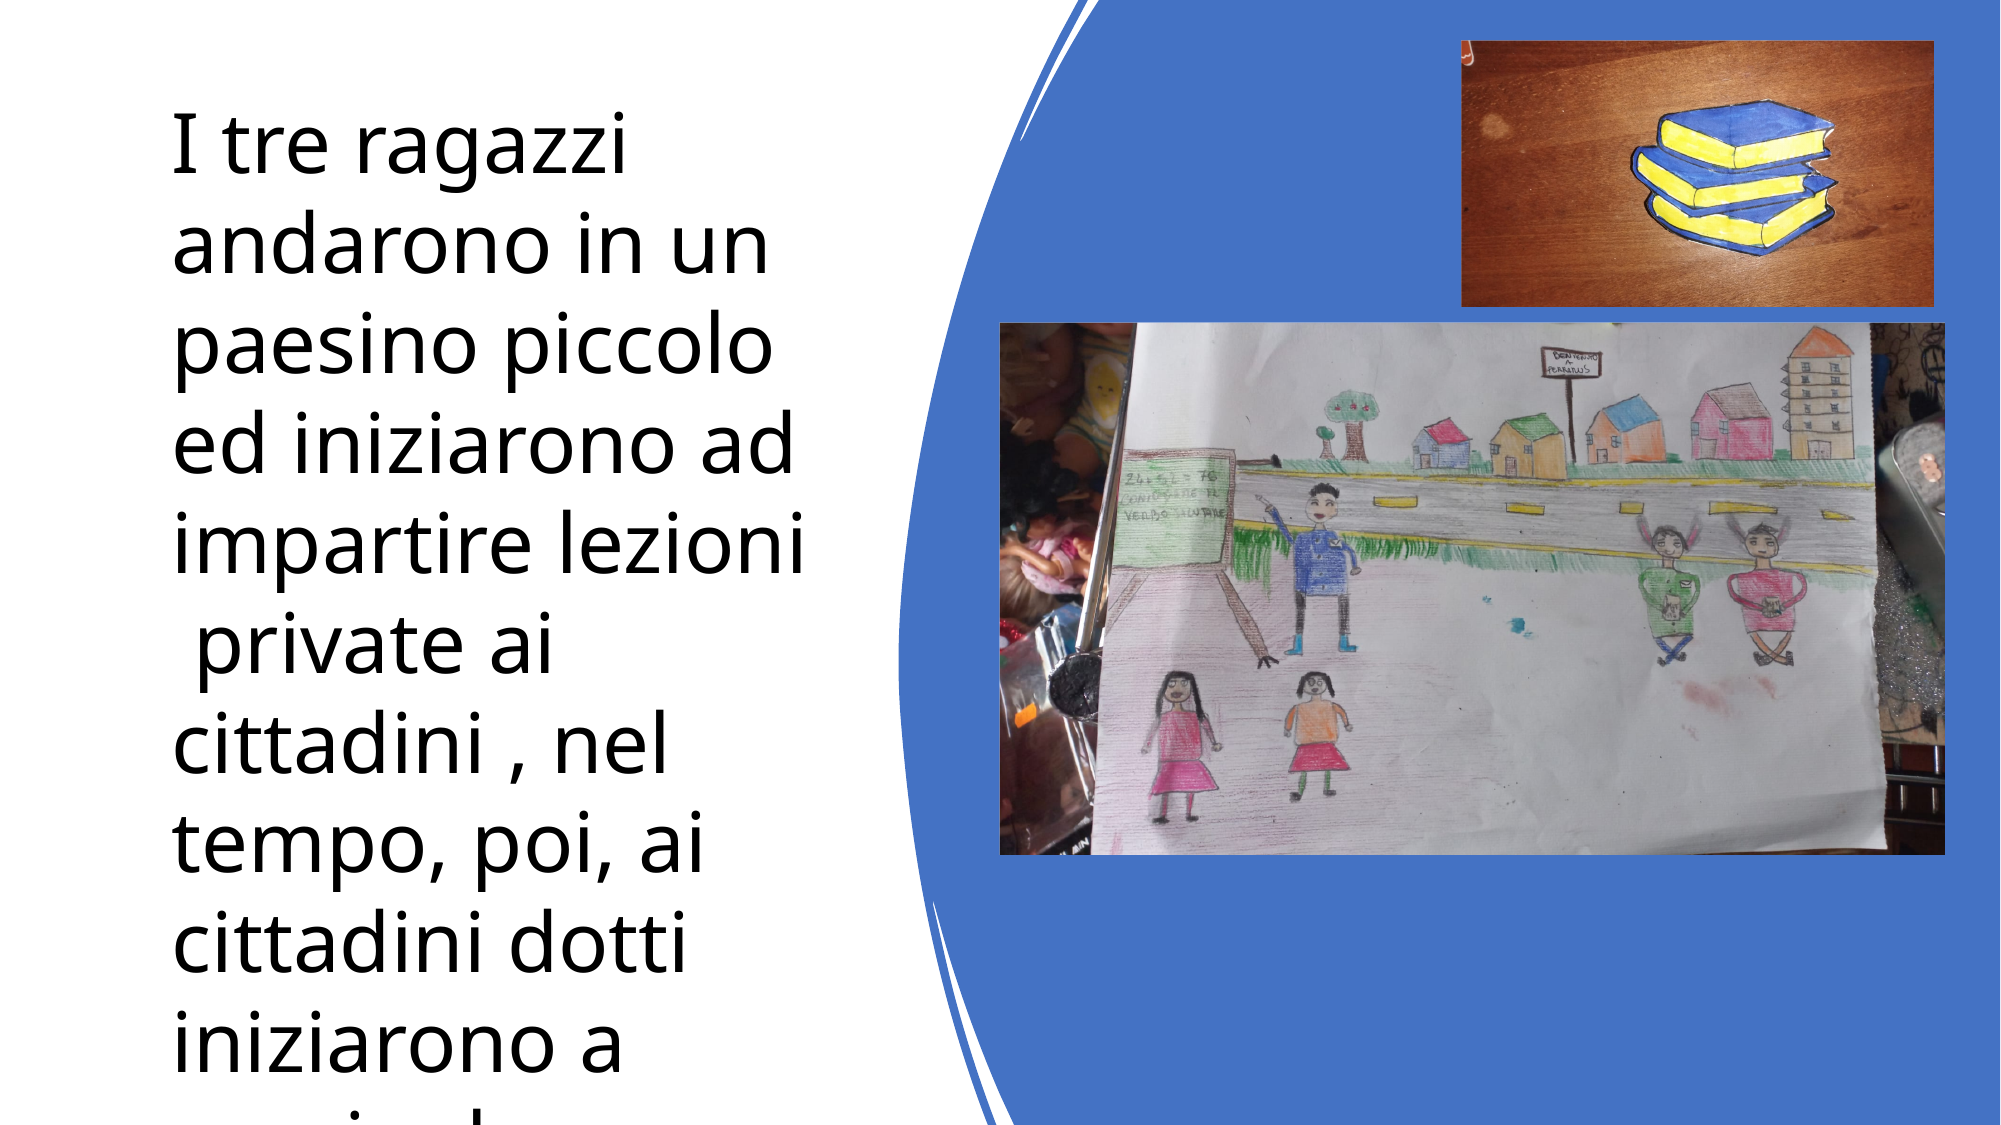

# I tre ragazzi andarono in un paesino piccolo ed iniziarono ad impartire lezioni private ai cittadini , nel tempo, poi, ai cittadini dotti iniziarono a sparire le orecchie d’asino. Ma l’imperatore li notò e li fece imprigionare .